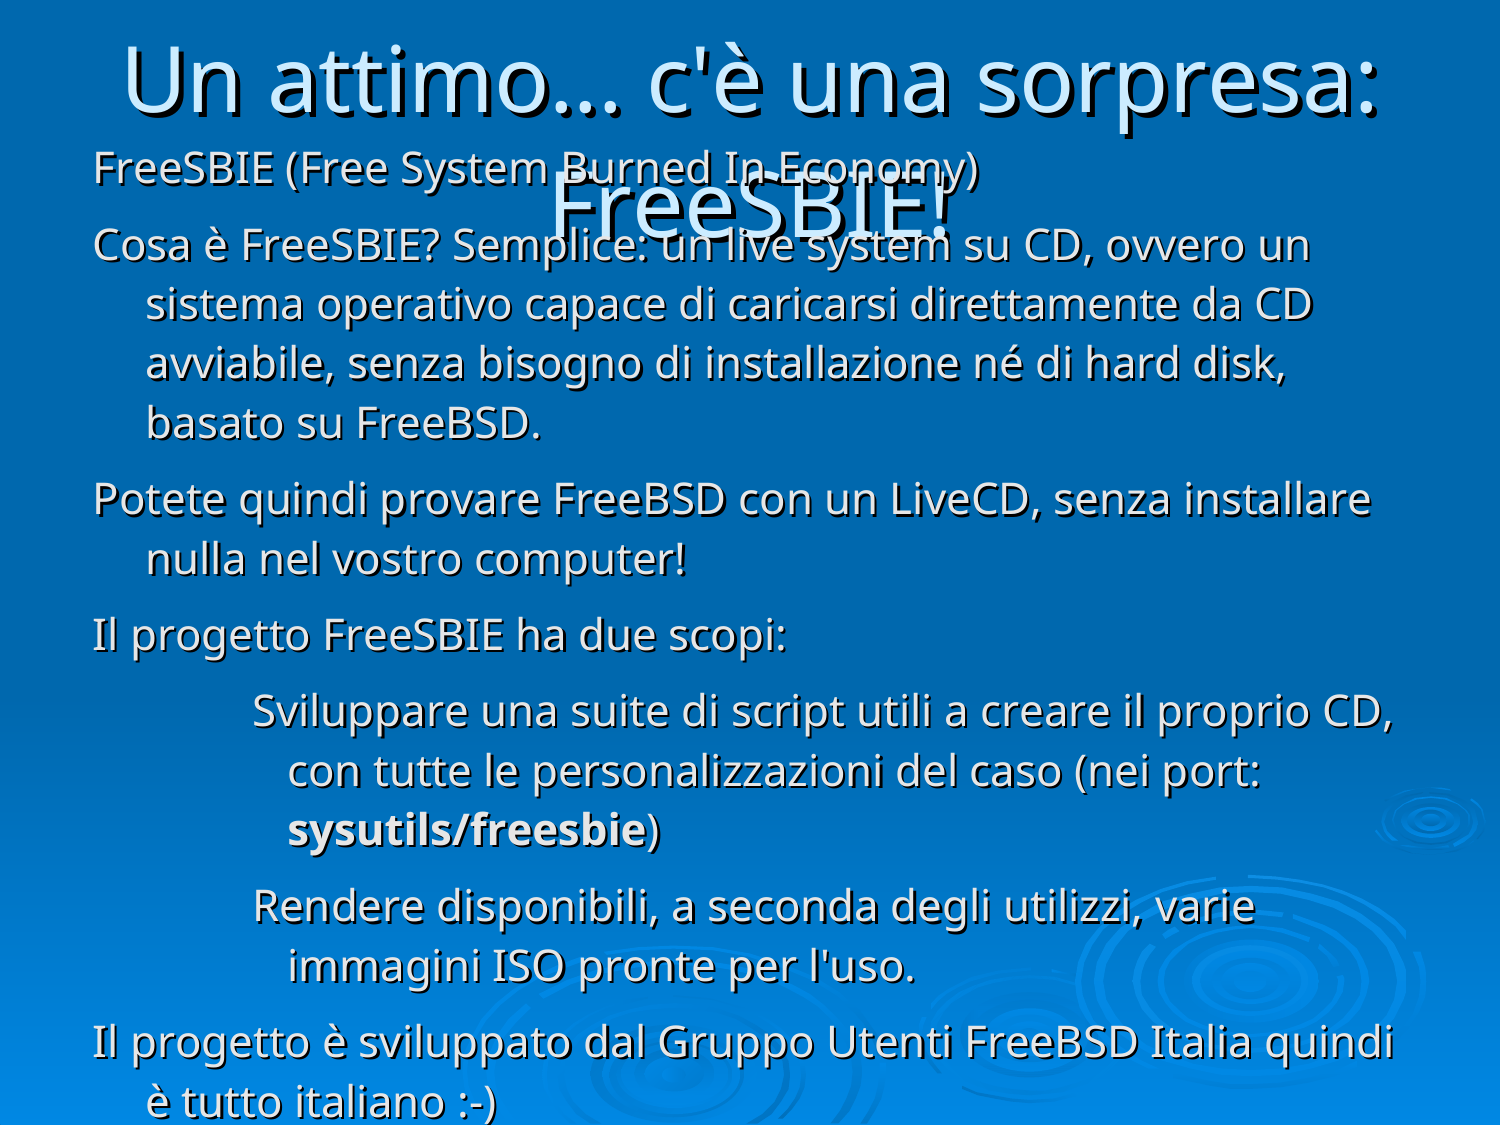

# Un attimo... c'è una sorpresa: FreeSBIE!
FreeSBIE (Free System Burned In Economy)
Cosa è FreeSBIE? Semplice: un live system su CD, ovvero un sistema operativo capace di caricarsi direttamente da CD avviabile, senza bisogno di installazione né di hard disk, basato su FreeBSD.
Potete quindi provare FreeBSD con un LiveCD, senza installare nulla nel vostro computer!
Il progetto FreeSBIE ha due scopi:
Sviluppare una suite di script utili a creare il proprio CD, con tutte le personalizzazioni del caso (nei port: sysutils/freesbie)
Rendere disponibili, a seconda degli utilizzi, varie immagini ISO pronte per l'uso.
Il progetto è sviluppato dal Gruppo Utenti FreeBSD Italia quindi è tutto italiano :-)